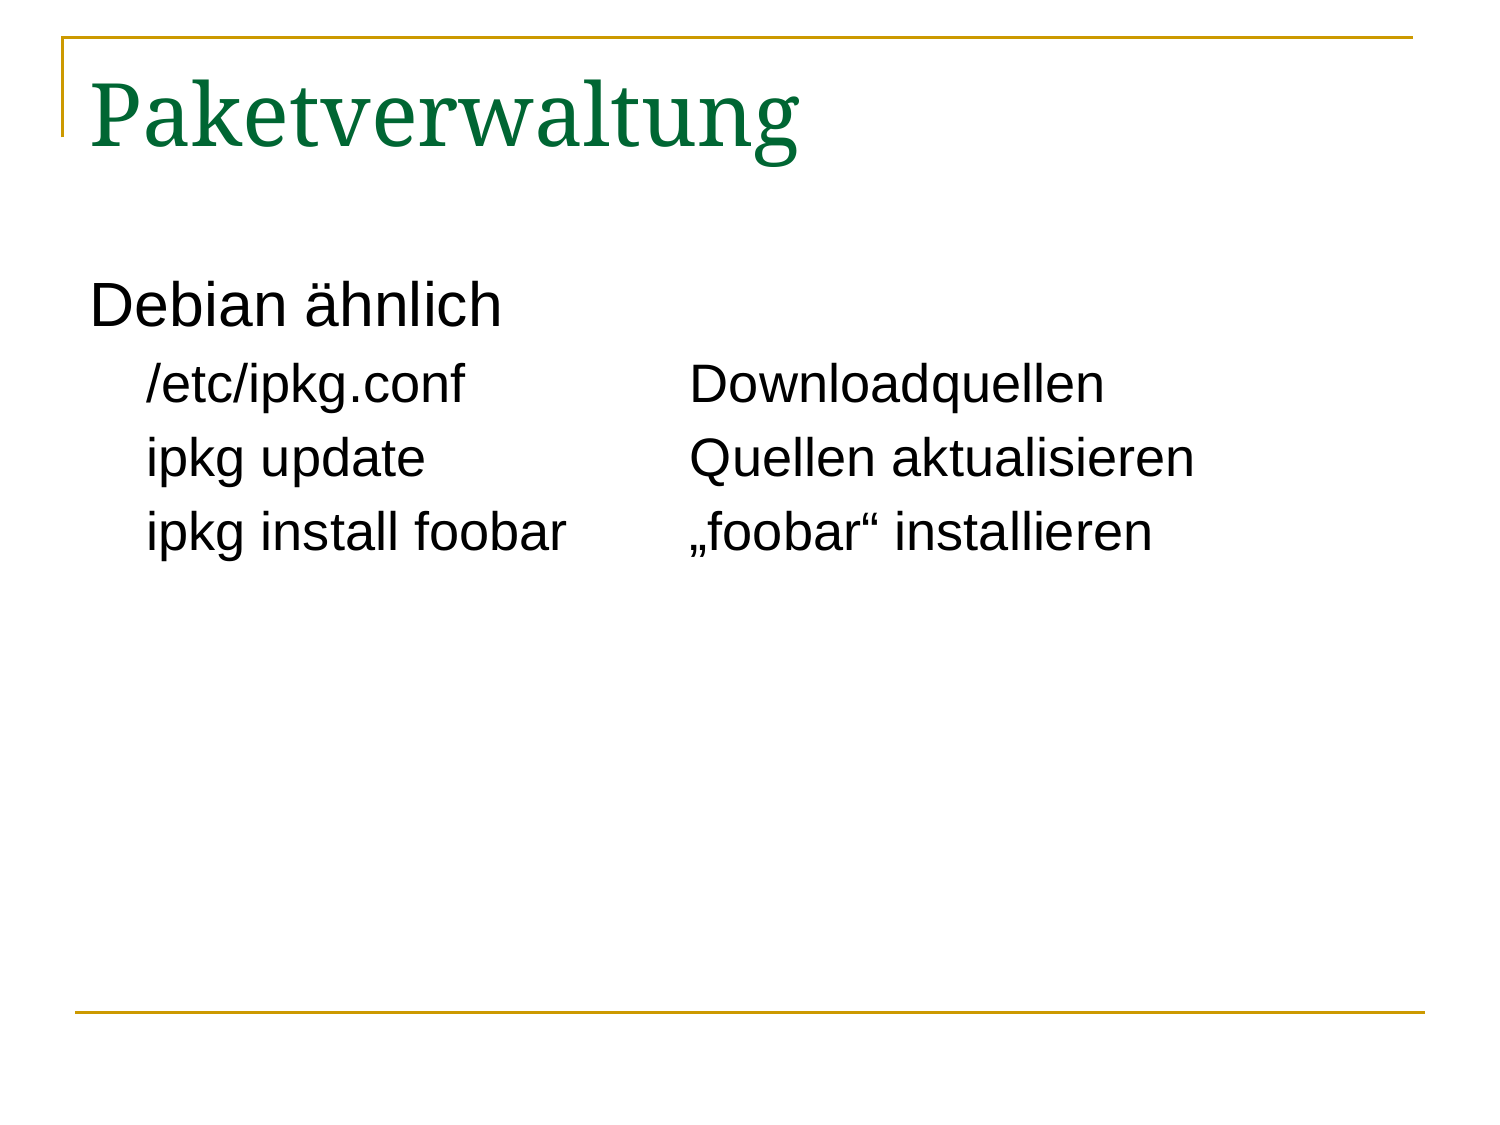

# Paketverwaltung
Debian ähnlich
/etc/ipkg.conf		Downloadquellen
ipkg update		Quellen aktualisieren
ipkg install foobar	„foobar“ installieren